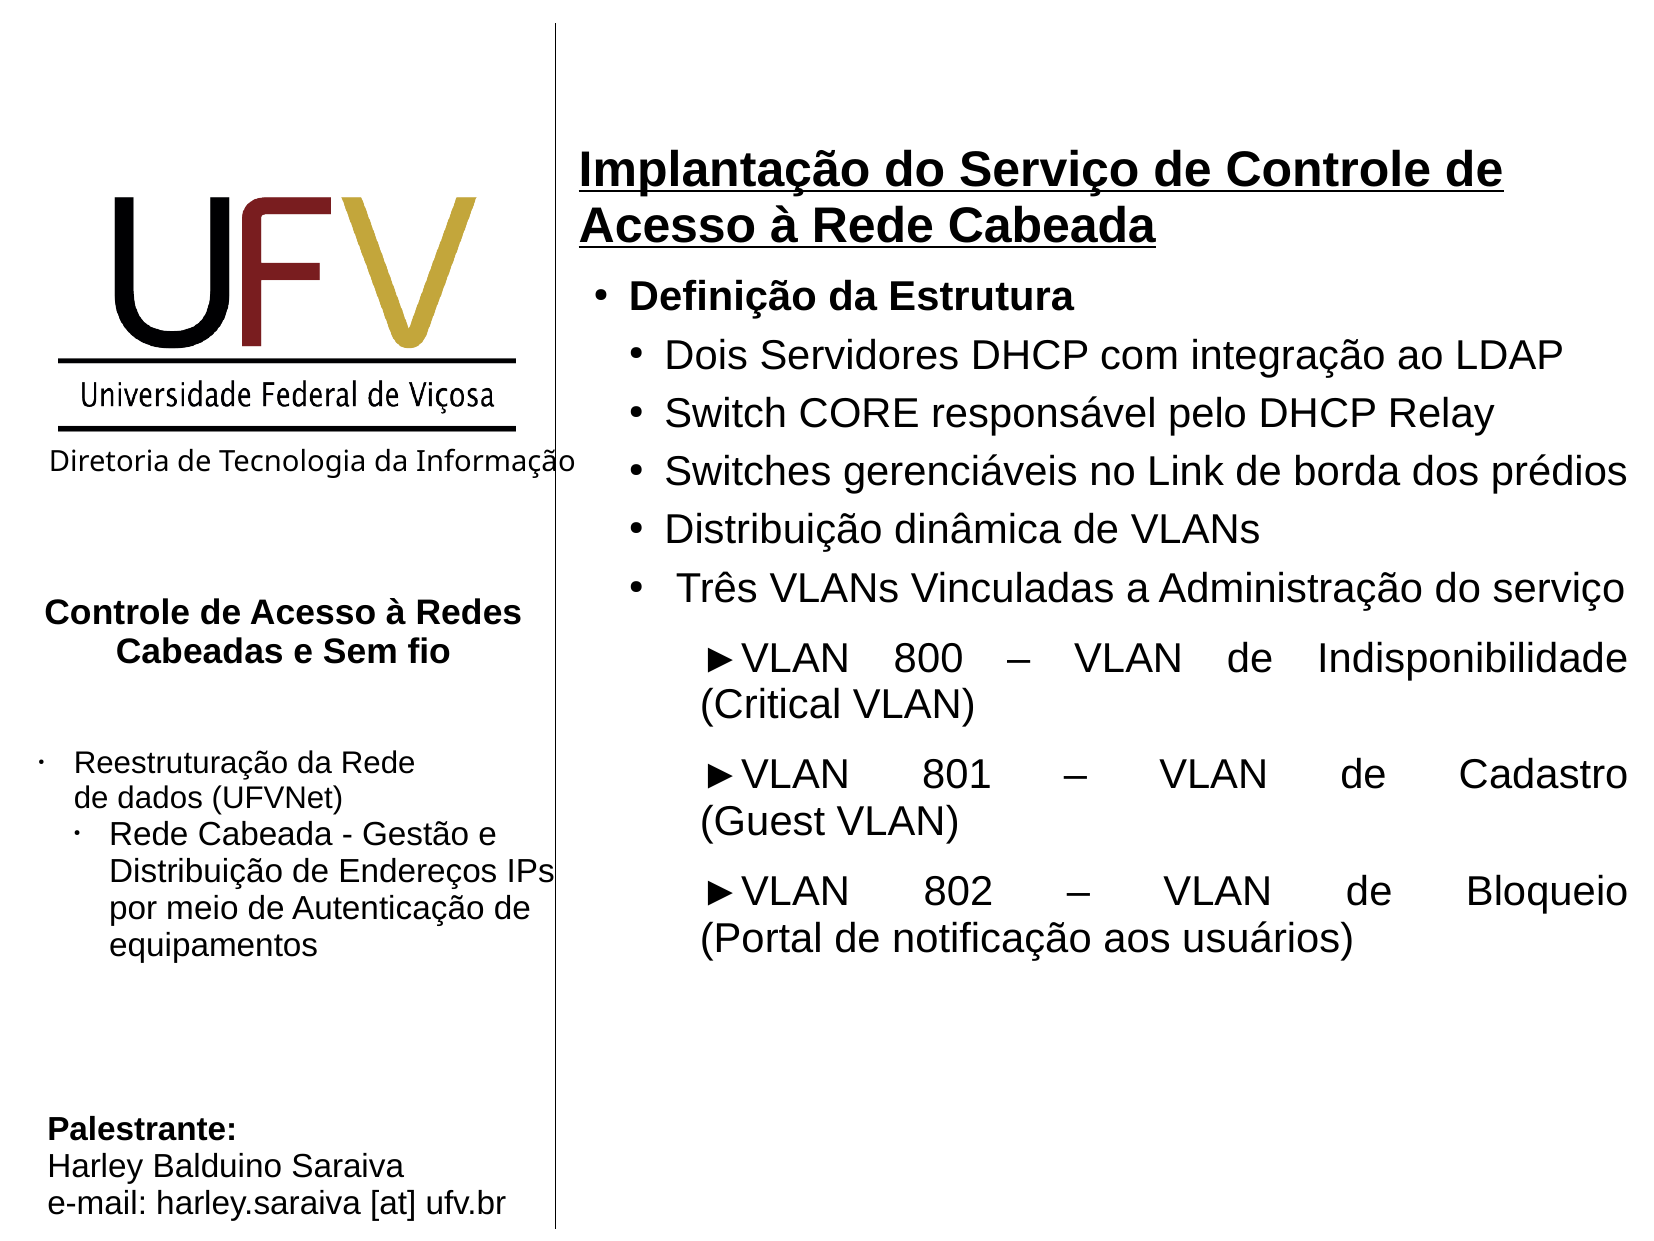

Implantação do Serviço de Controle de Acesso à Rede Cabeada
Definição da Estrutura
Dois Servidores DHCP com integração ao LDAP
Switch CORE responsável pelo DHCP Relay
Switches gerenciáveis no Link de borda dos prédios
Distribuição dinâmica de VLANs
 Três VLANs Vinculadas a Administração do serviço
►VLAN 800 – VLAN de Indisponibilidade
(Critical VLAN)
►VLAN 801 – VLAN de Cadastro
(Guest VLAN)
►VLAN 802 – VLAN de Bloqueio
(Portal de notificação aos usuários)
Diretoria de Tecnologia da Informação
# Controle de Acesso à Redes Cabeadas e Sem fio
Reestruturação da Rede
de dados (UFVNet)
Rede Cabeada - Gestão e
Distribuição de Endereços IPs
por meio de Autenticação de
equipamentos
Palestrante:
Harley Balduino Saraiva
e-mail: harley.saraiva [at] ufv.br